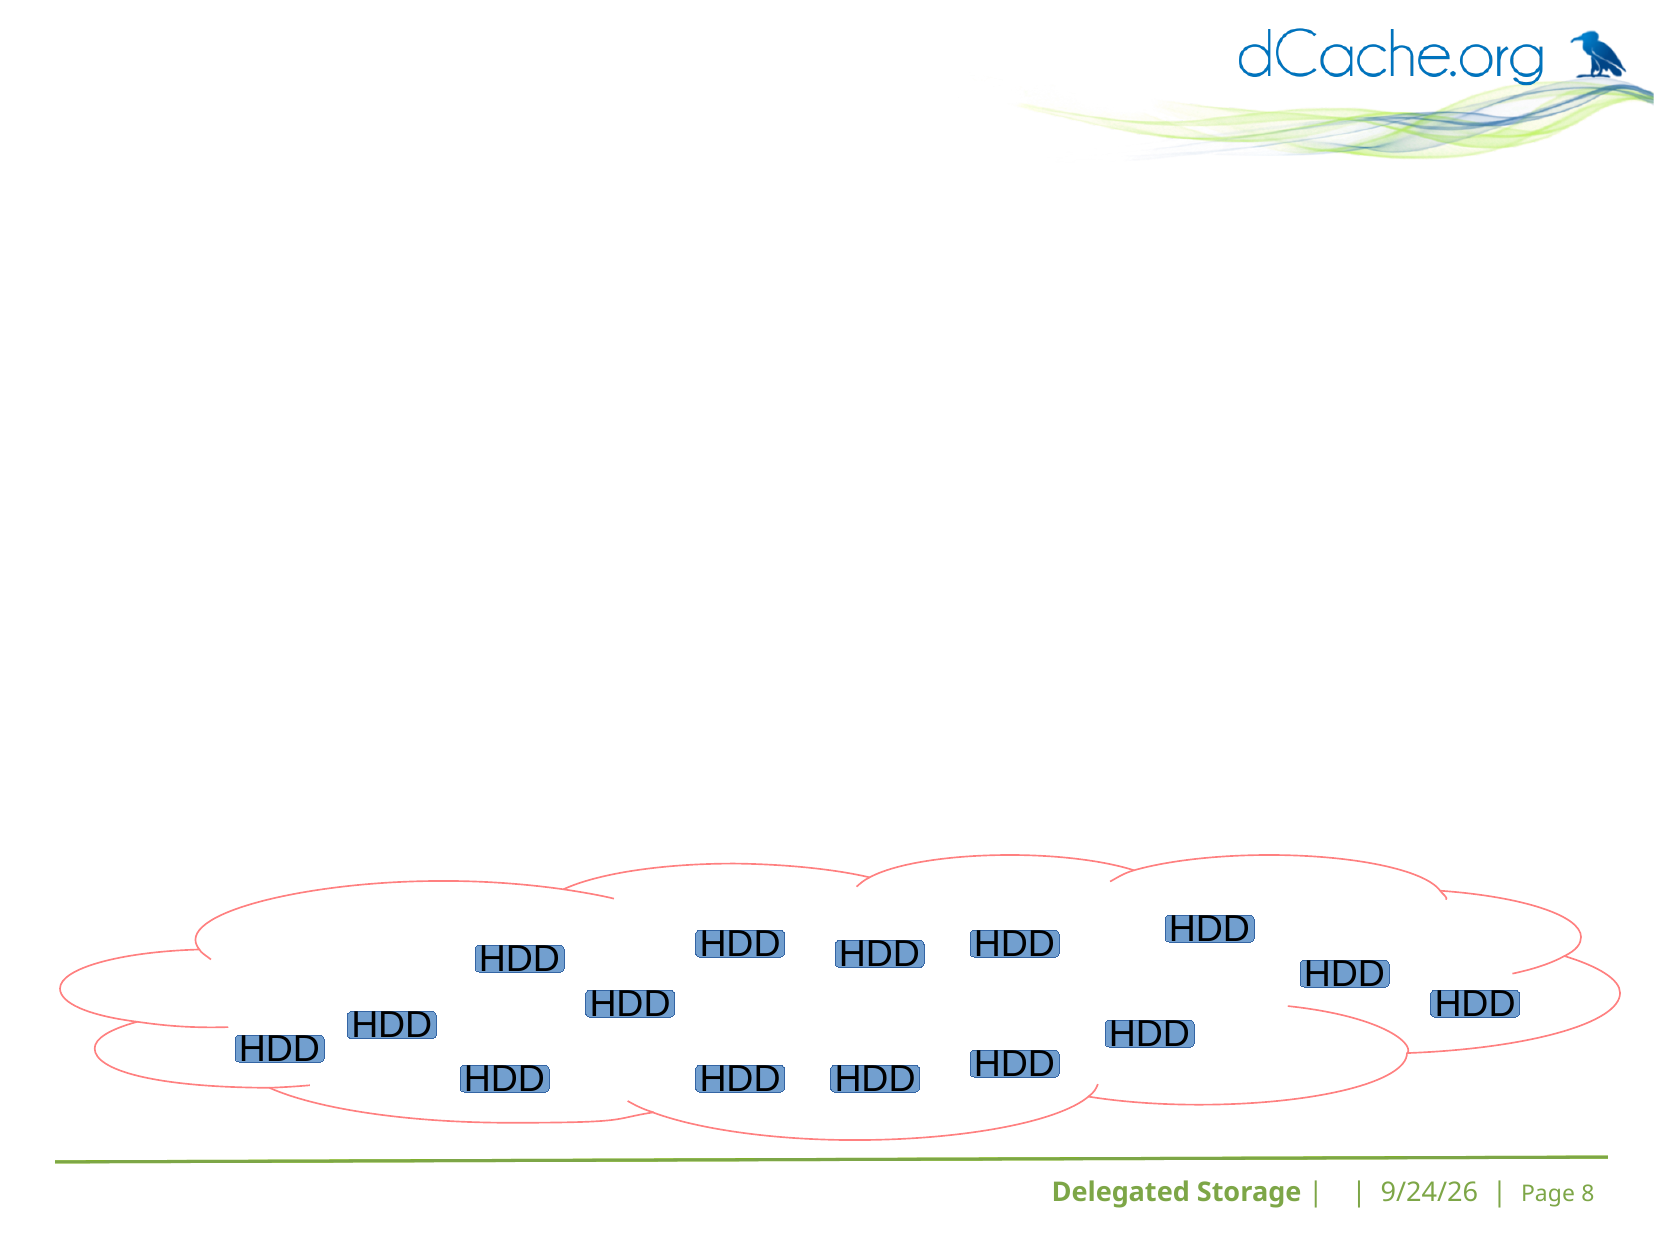

#
HDD
HDD
HDD
HDD
HDD
HDD
HDD
HDD
HDD
HDD
HDD
HDD
HDD
HDD
HDD
8